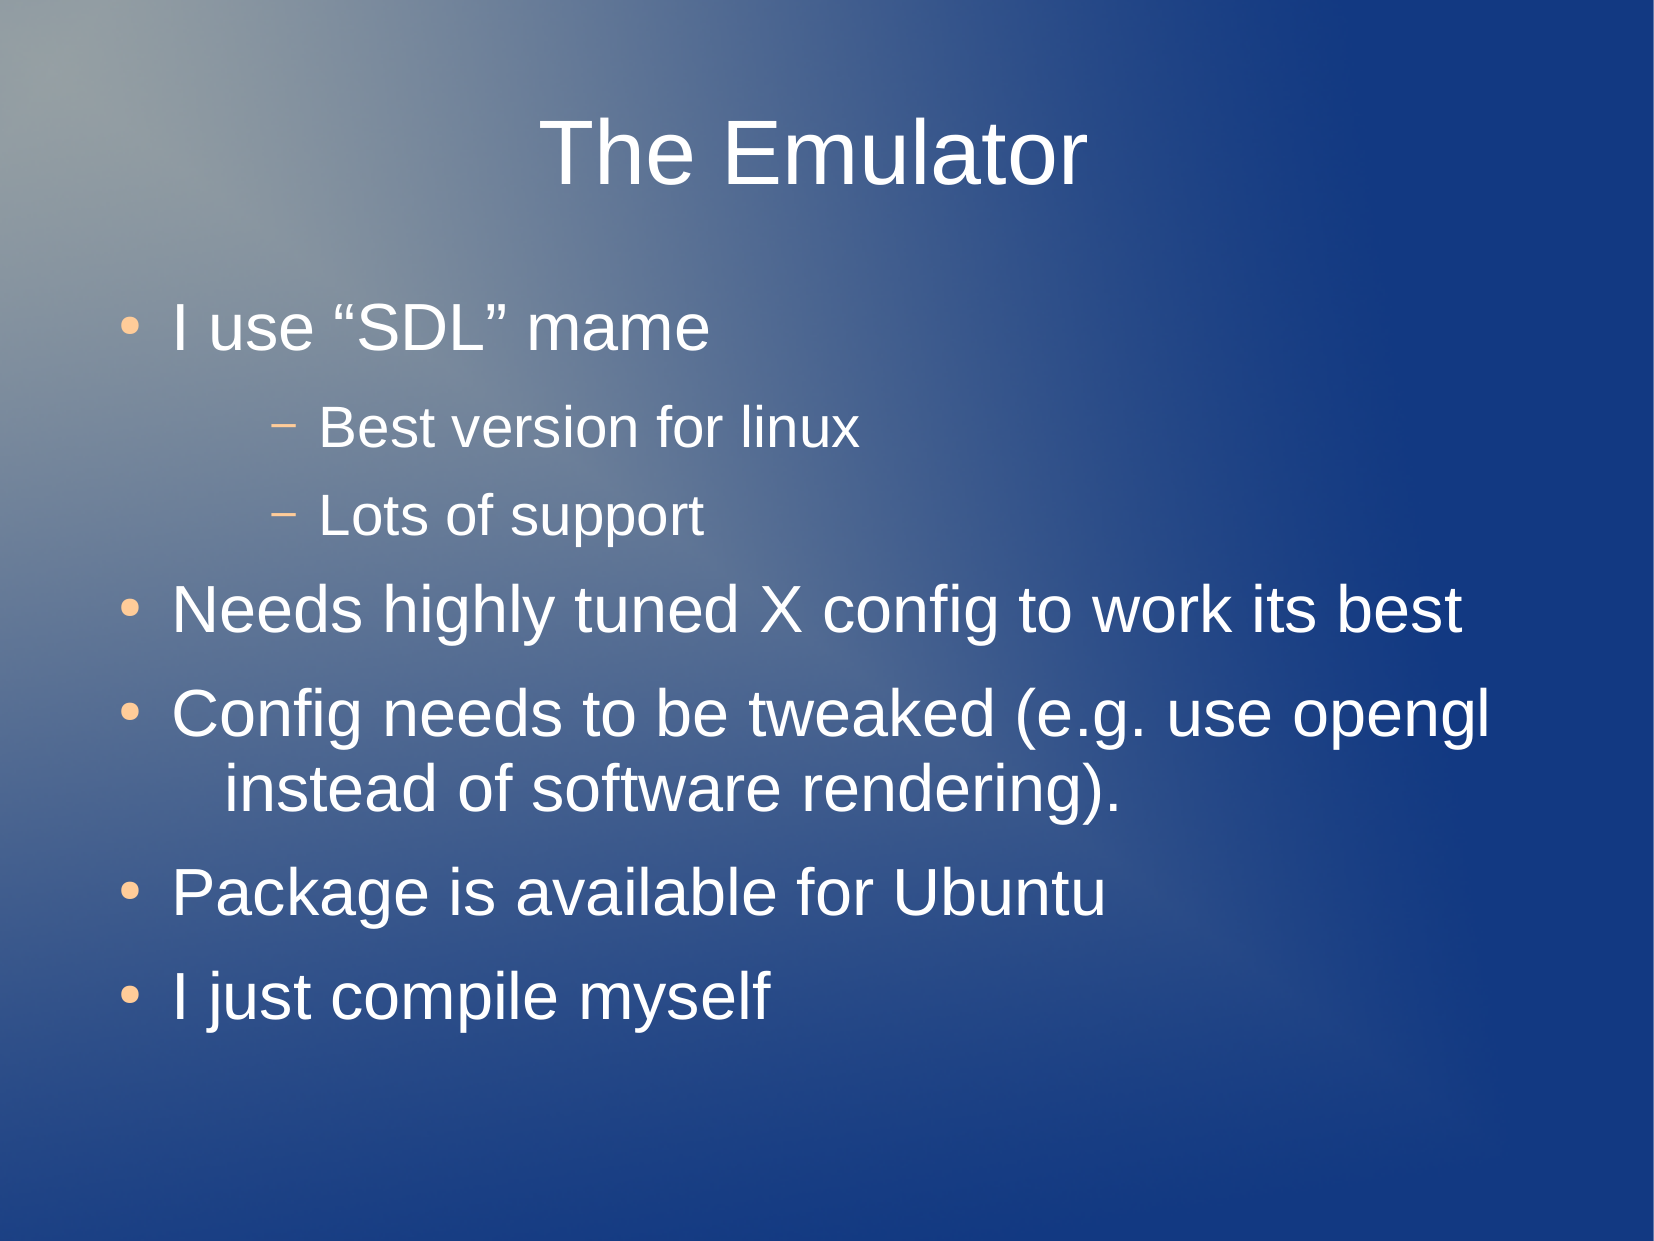

# The Emulator
I use “SDL” mame
Best version for linux
Lots of support
Needs highly tuned X config to work its best
Config needs to be tweaked (e.g. use opengl instead of software rendering).
Package is available for Ubuntu
I just compile myself